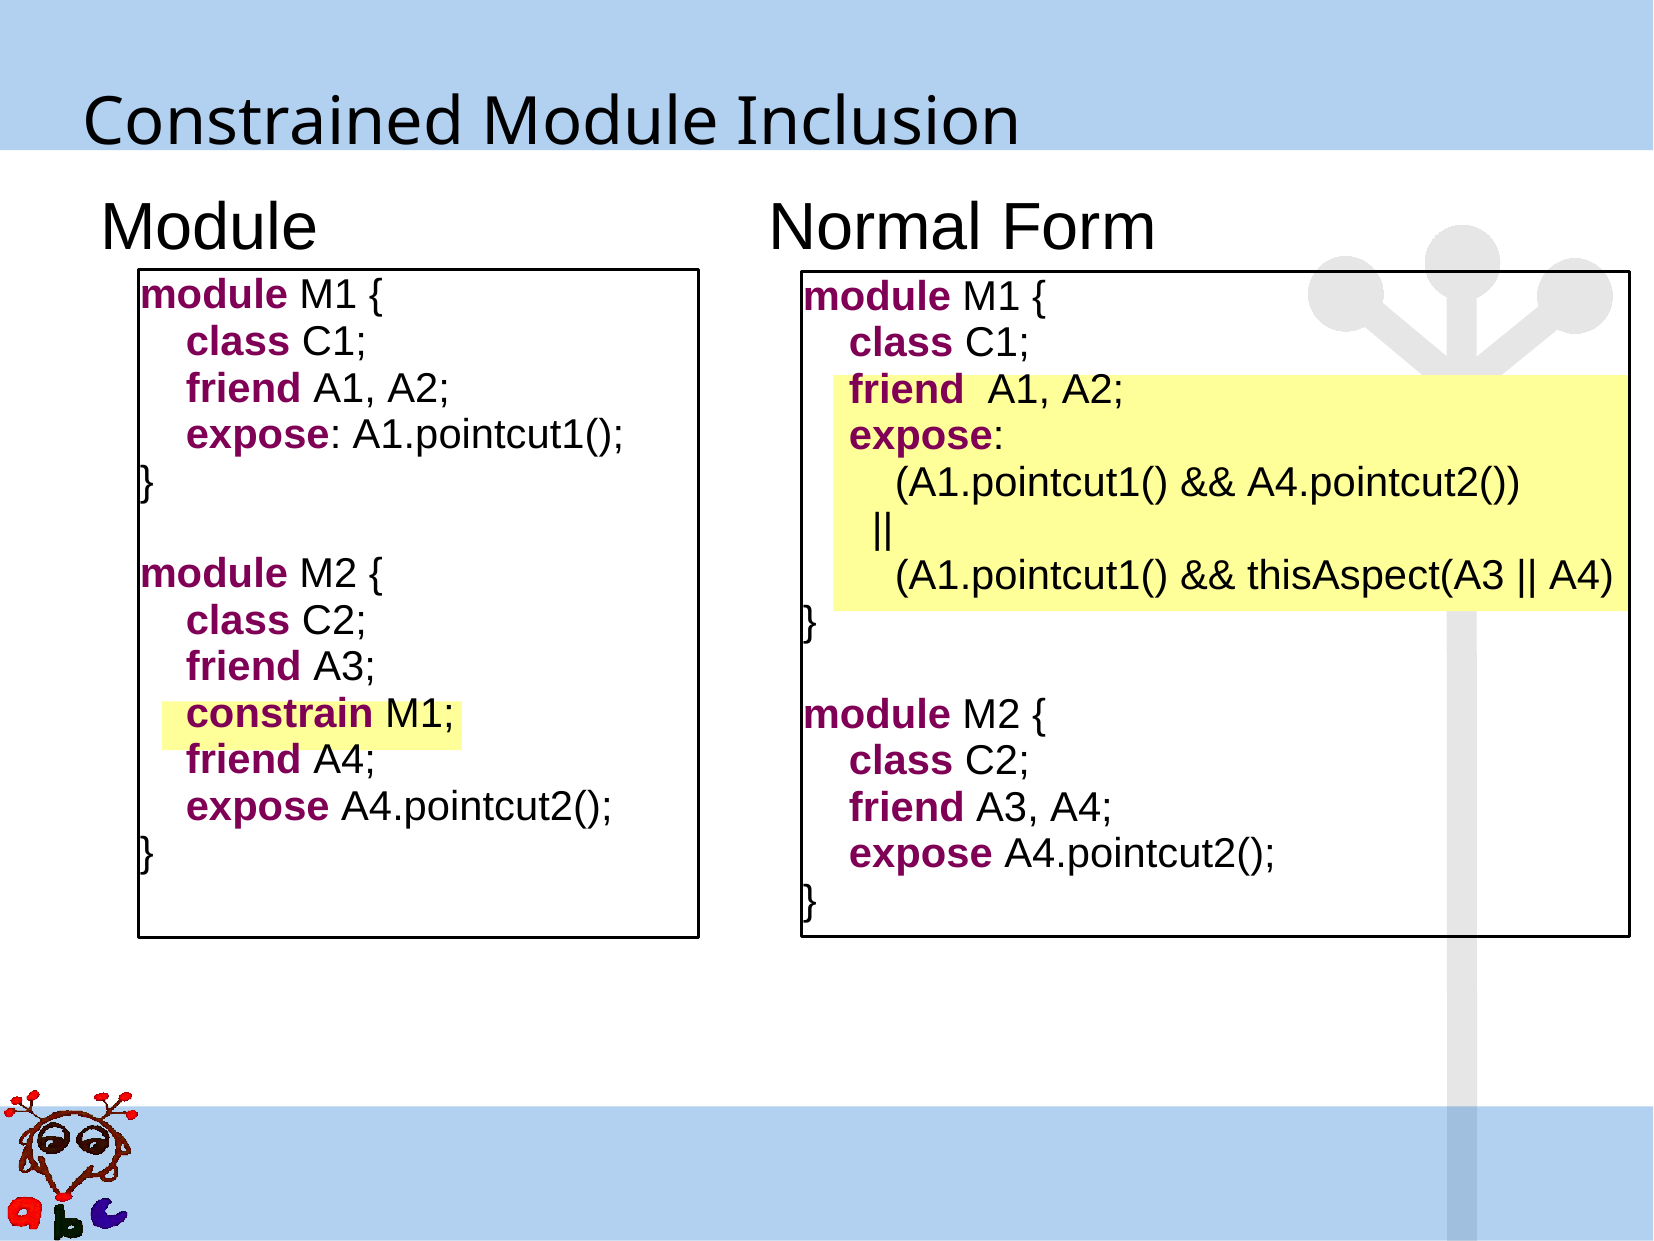

# Constrained Module Inclusion
Module
Normal Form
module M1 {
 class C1;
 friend A1, A2;
 expose: A1.pointcut1();
}
module M2 {
 class C2;
 friend A3;
 constrain M1;
 friend A4;
 expose A4.pointcut2();
}
module M1 {
 class C1;
 friend A1, A2;
 expose:
 (A1.pointcut1() && A4.pointcut2())
 ||
 (A1.pointcut1() && thisAspect(A3 || A4)
}
module M2 {
 class C2;
 friend A3, A4;
 expose A4.pointcut2();
}